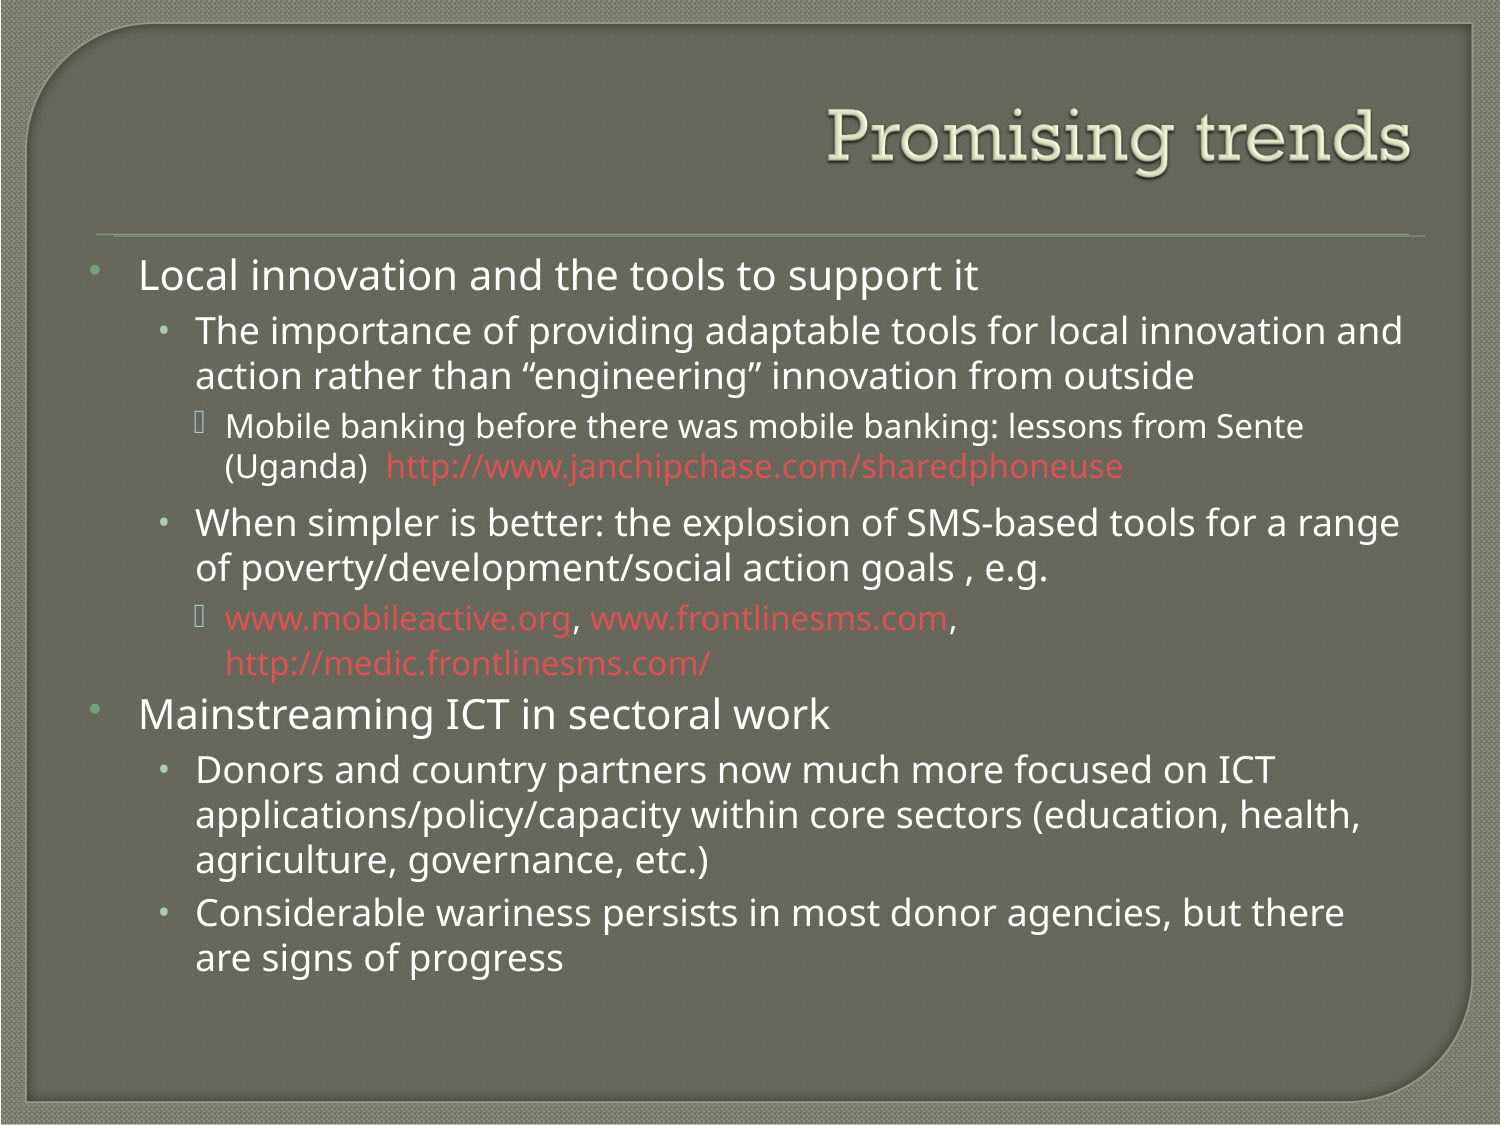

# Local innovation and the tools to support it
The importance of providing adaptable tools for local innovation and action rather than “engineering” innovation from outside
Mobile banking before there was mobile banking: lessons from Sente (Uganda) http://www.janchipchase.com/sharedphoneuse
When simpler is better: the explosion of SMS-based tools for a range of poverty/development/social action goals , e.g.
www.mobileactive.org, www.frontlinesms.com, http://medic.frontlinesms.com/
Mainstreaming ICT in sectoral work
Donors and country partners now much more focused on ICT applications/policy/capacity within core sectors (education, health, agriculture, governance, etc.)
Considerable wariness persists in most donor agencies, but there are signs of progress